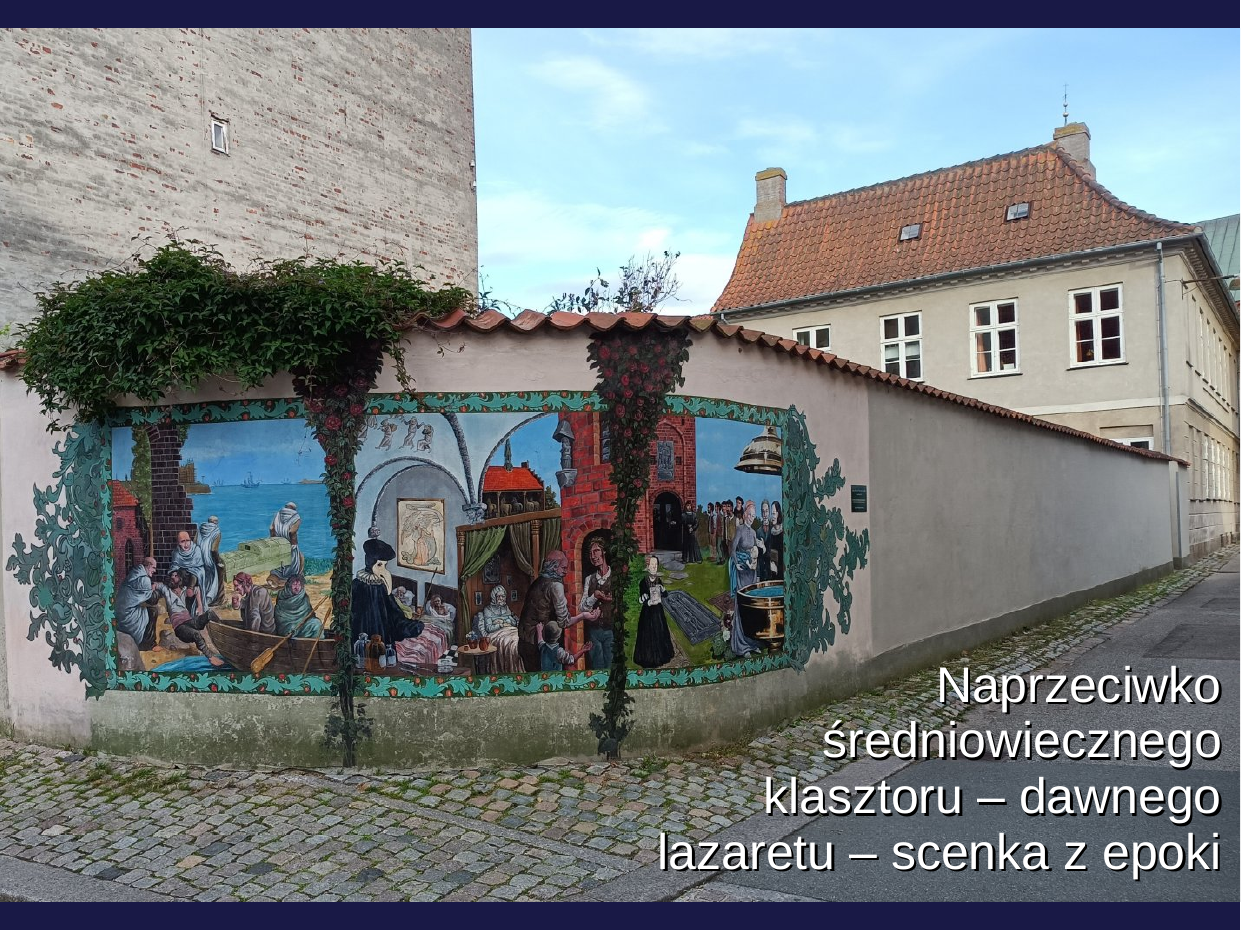

#
Naprzeciwko
średniowiecznego
klasztoru – dawnego lazaretu – scenka z epoki